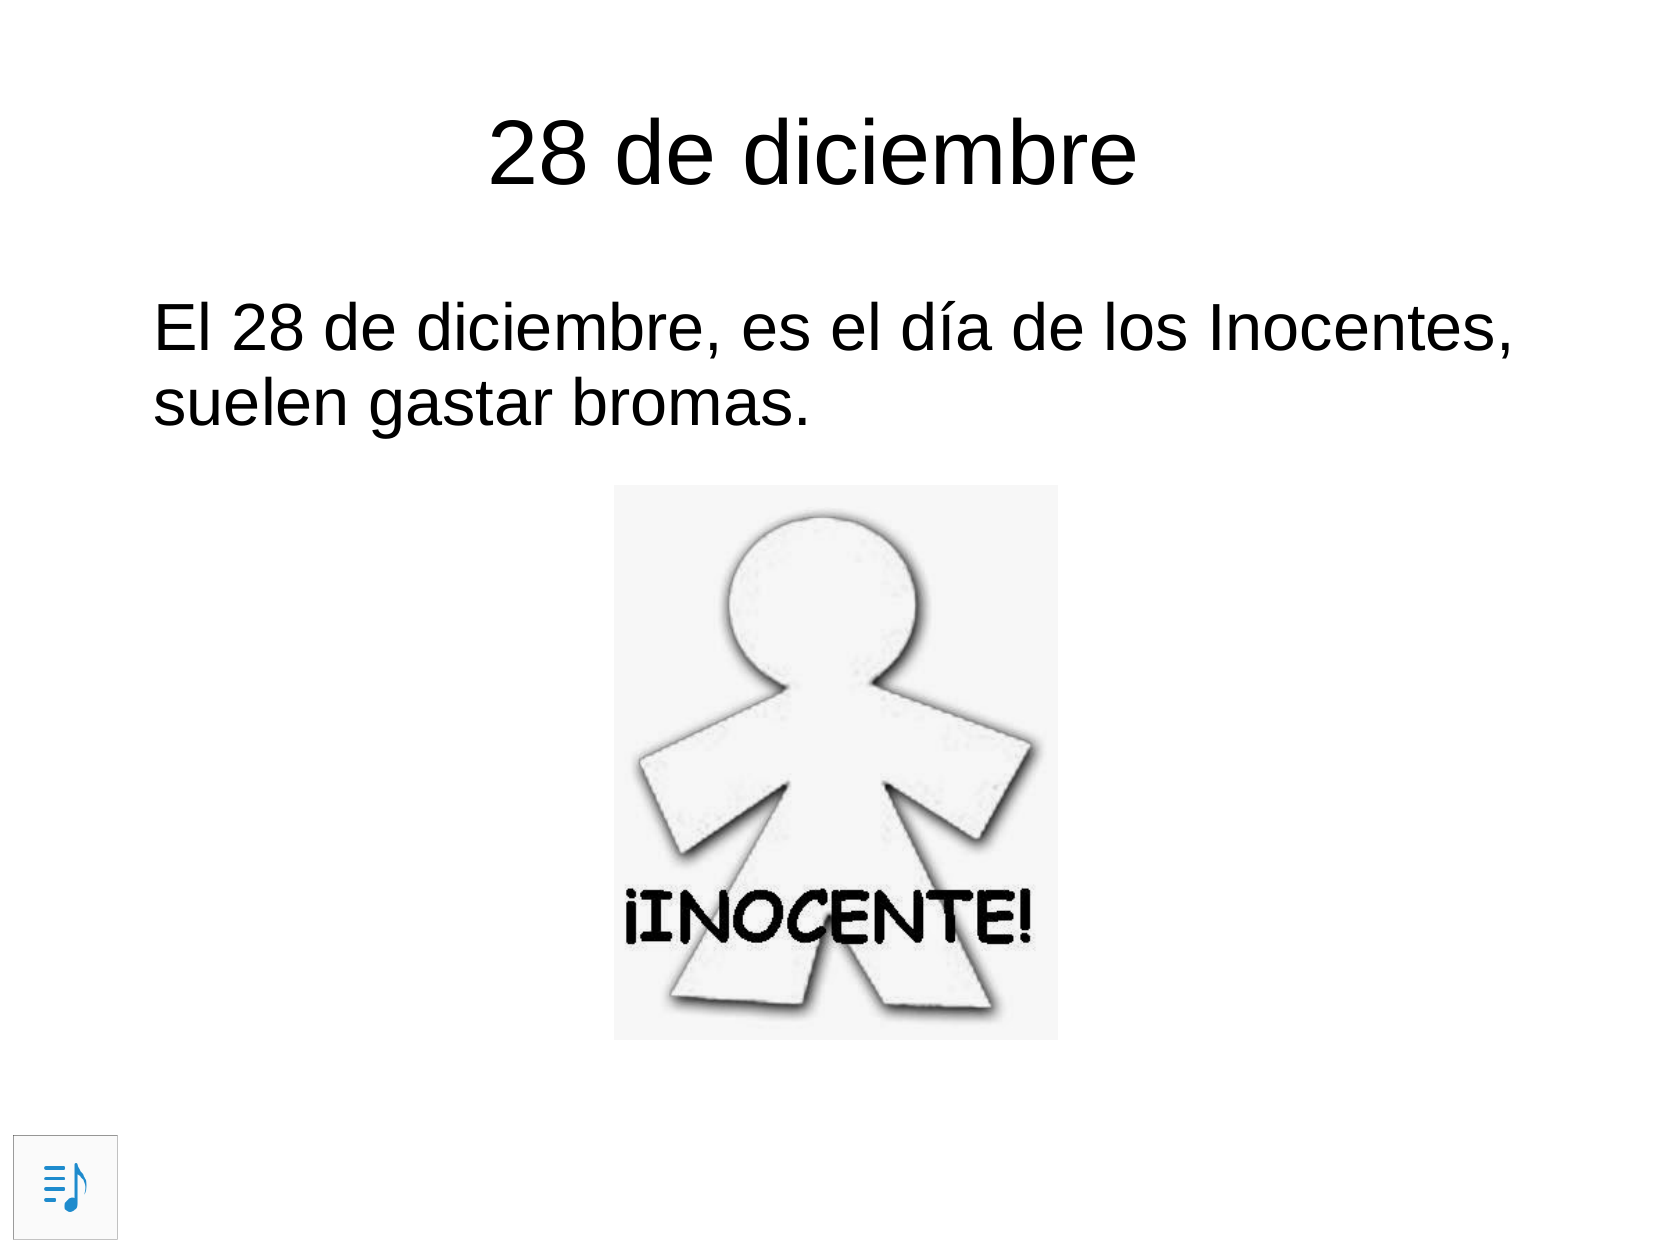

# 28 de diciembre
El 28 de diciembre, es el día de los Inocentes, suelen gastar bromas.